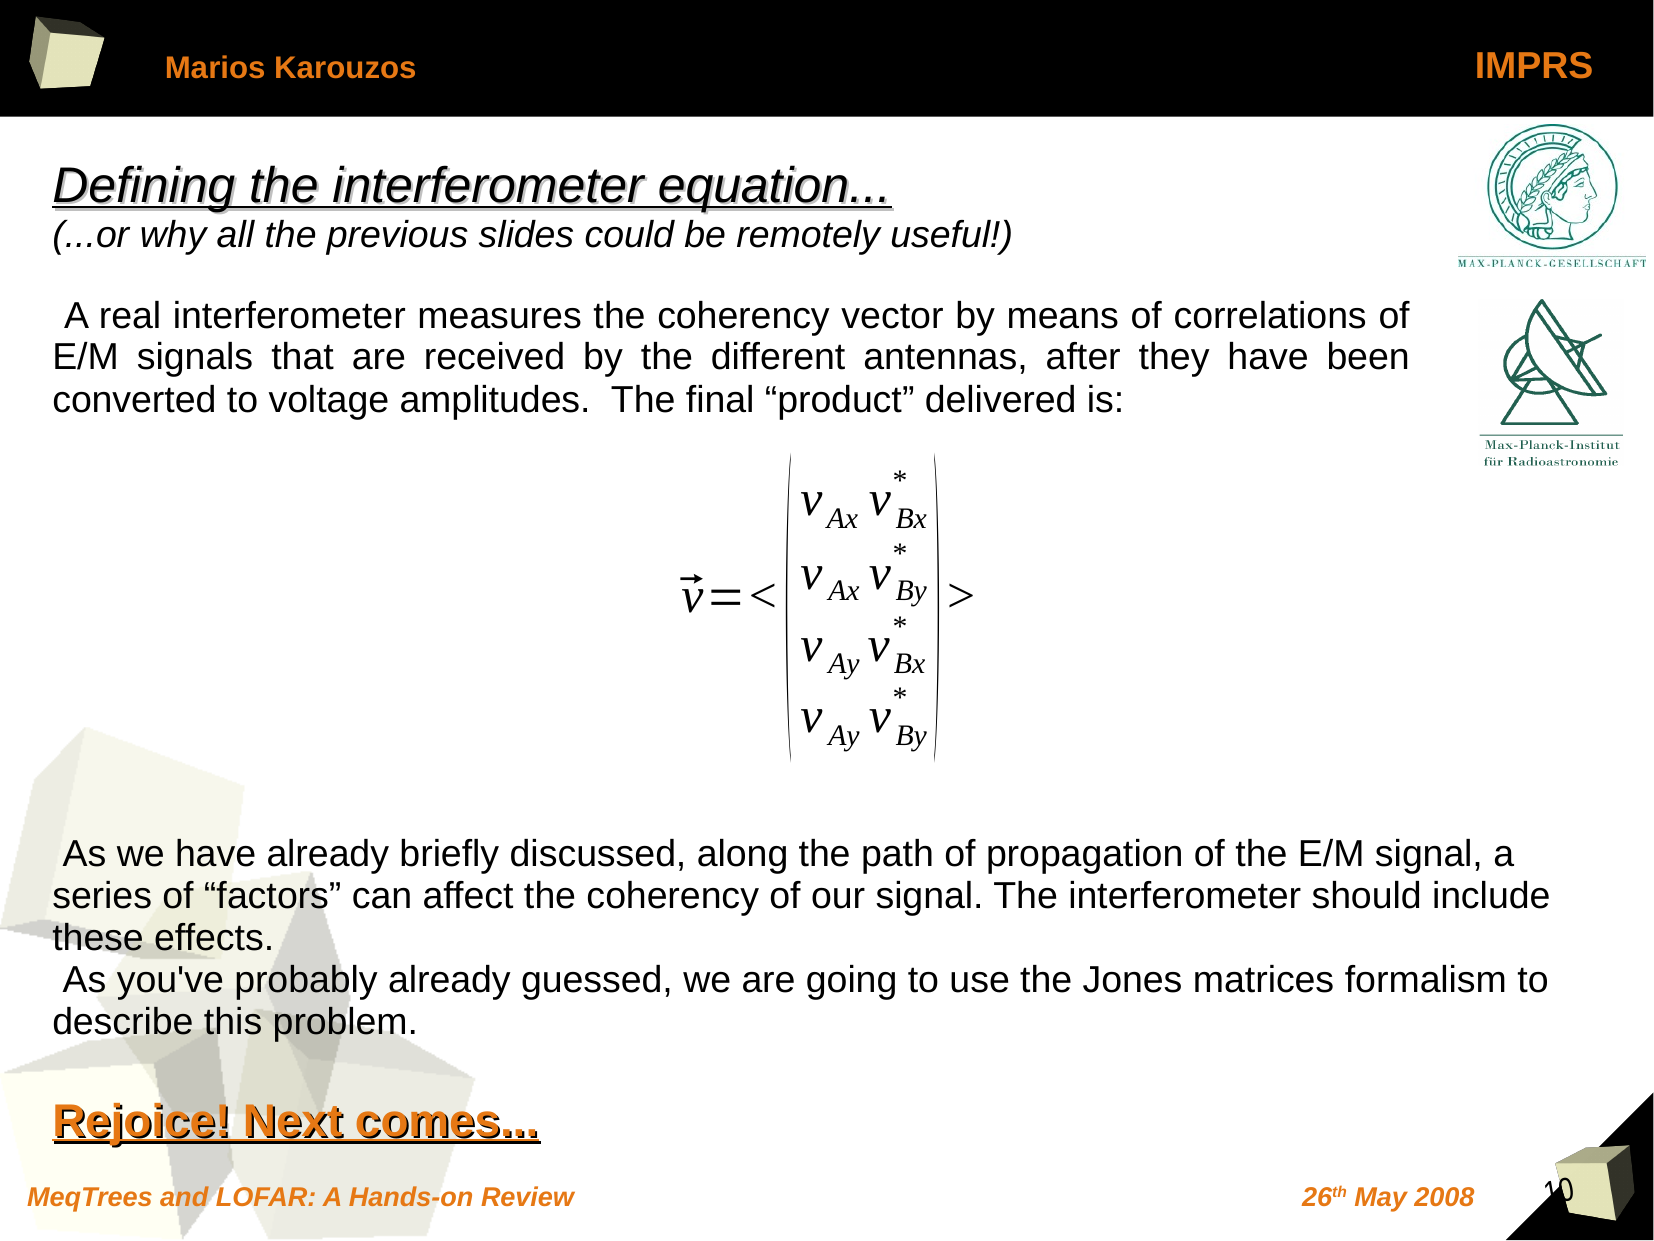

Marios Karouzos														 IMPRS
Defining the interferometer equation...
(...or why all the previous slides could be remotely useful!)
 A real interferometer measures the coherency vector by means of correlations of E/M signals that are received by the different antennas, after they have been converted to voltage amplitudes. The final “product” delivered is:
 As we have already briefly discussed, along the path of propagation of the E/M signal, a series of “factors” can affect the coherency of our signal. The interferometer should include these effects.
 As you've probably already guessed, we are going to use the Jones matrices formalism to describe this problem.
Rejoice! Next comes...
MeqTrees and LOFAR: A Hands-on Review										26th May 2008